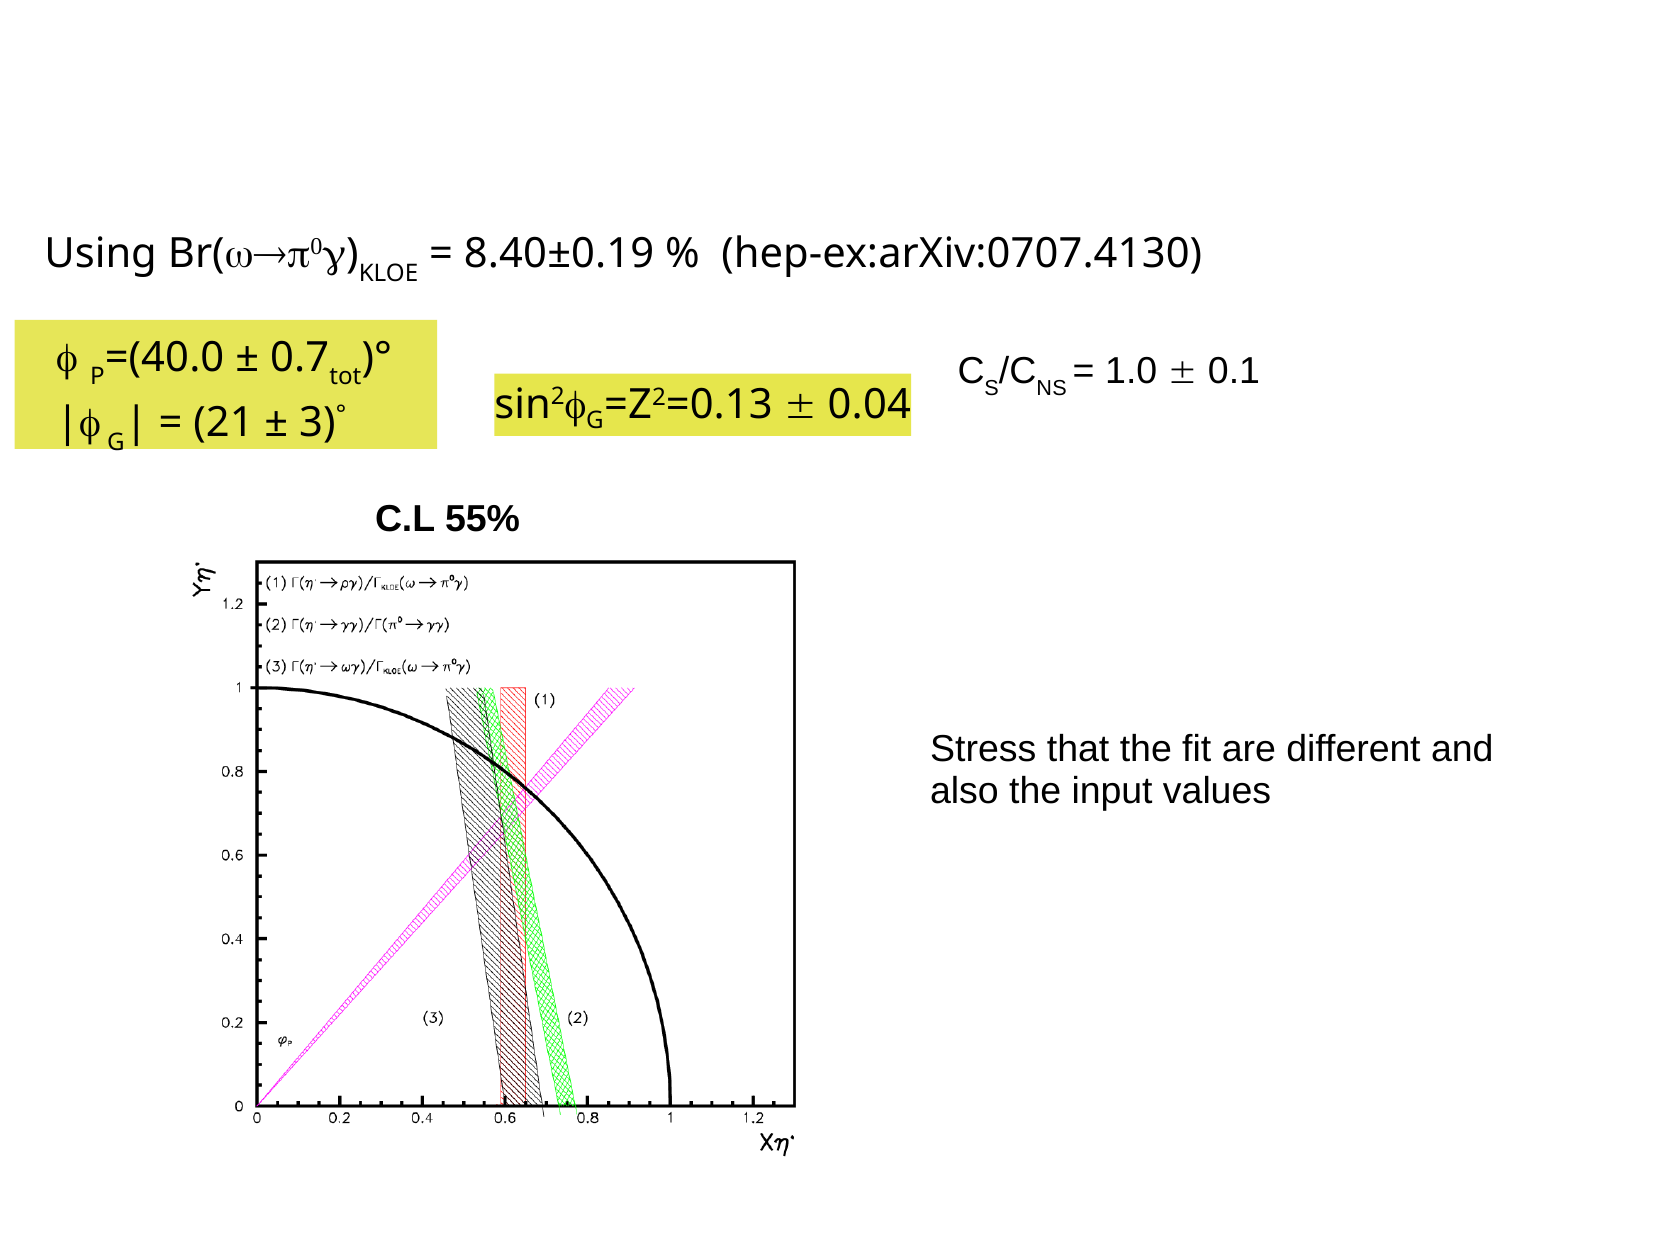

Using Br(wp0g)KLOE = 8.40±0.19 % (hep-ex:arXiv:0707.4130)
f P=(40.0 ± 0.7tot)°
|f G| = (21 ± 3)°
CS/CNS = 1.0  0.1
sin2G=Z2=0.13  0.04
C.L 55%
Stress that the fit are different and also the input values